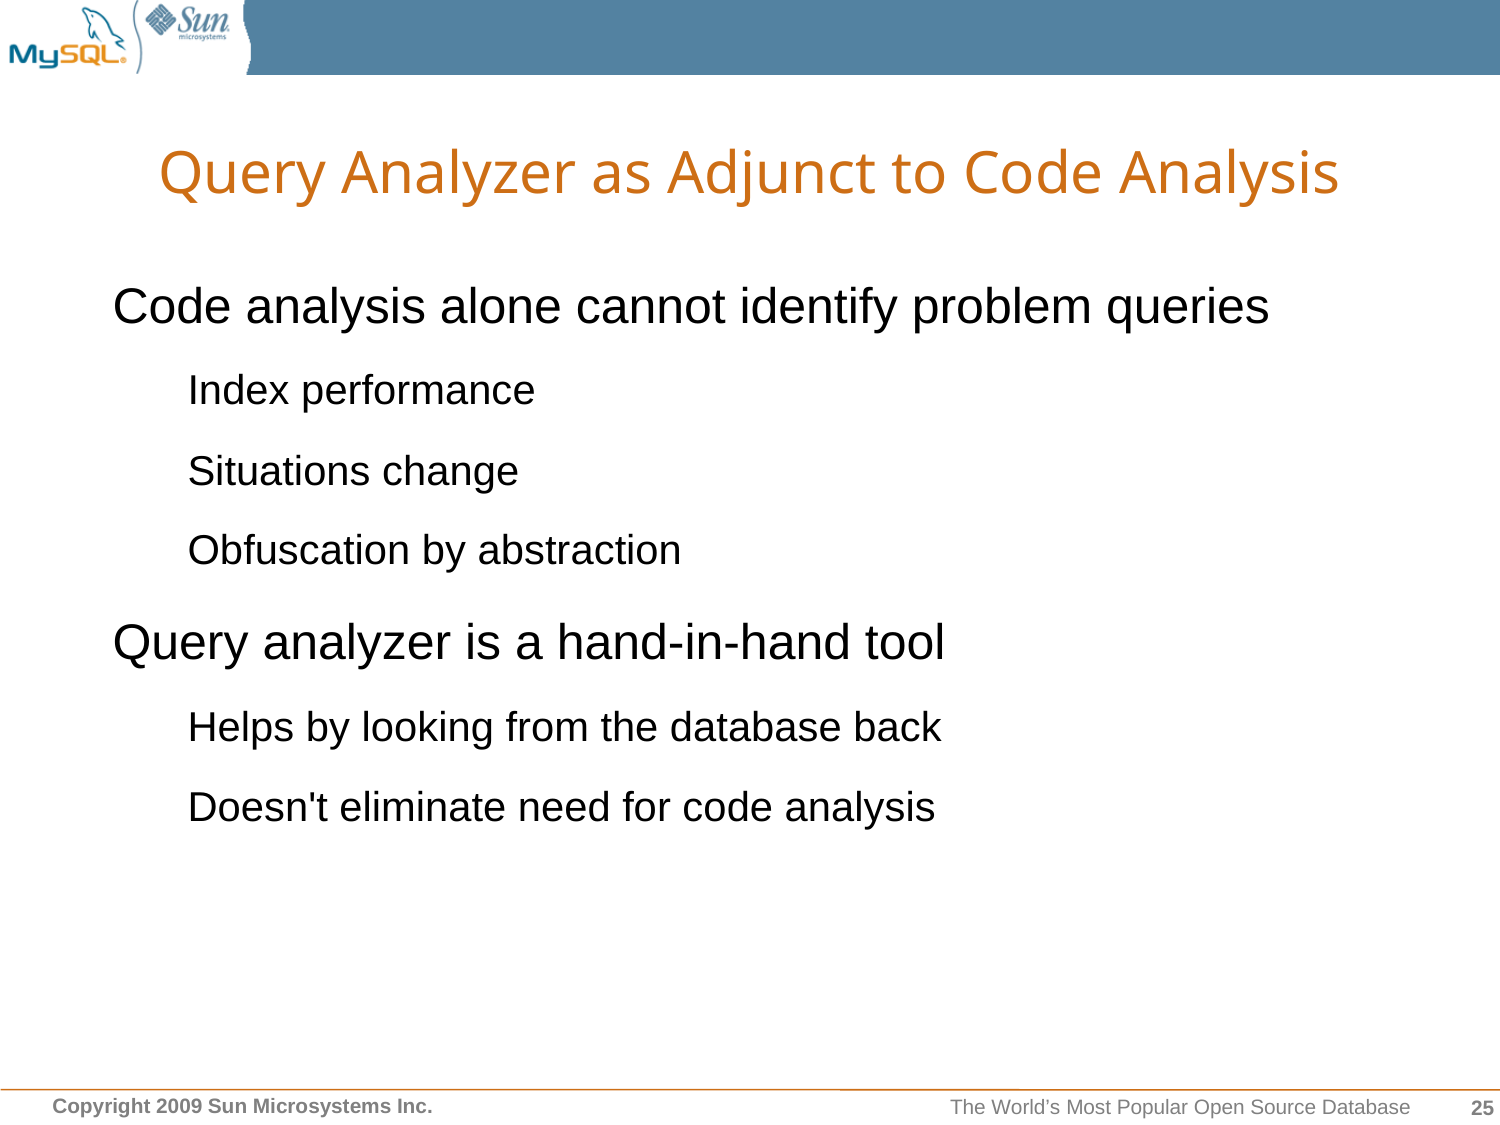

# Query Analyzer as Adjunct to Code Analysis
Code analysis alone cannot identify problem queries
Index performance
Situations change
Obfuscation by abstraction
Query analyzer is a hand-in-hand tool
Helps by looking from the database back
Doesn't eliminate need for code analysis